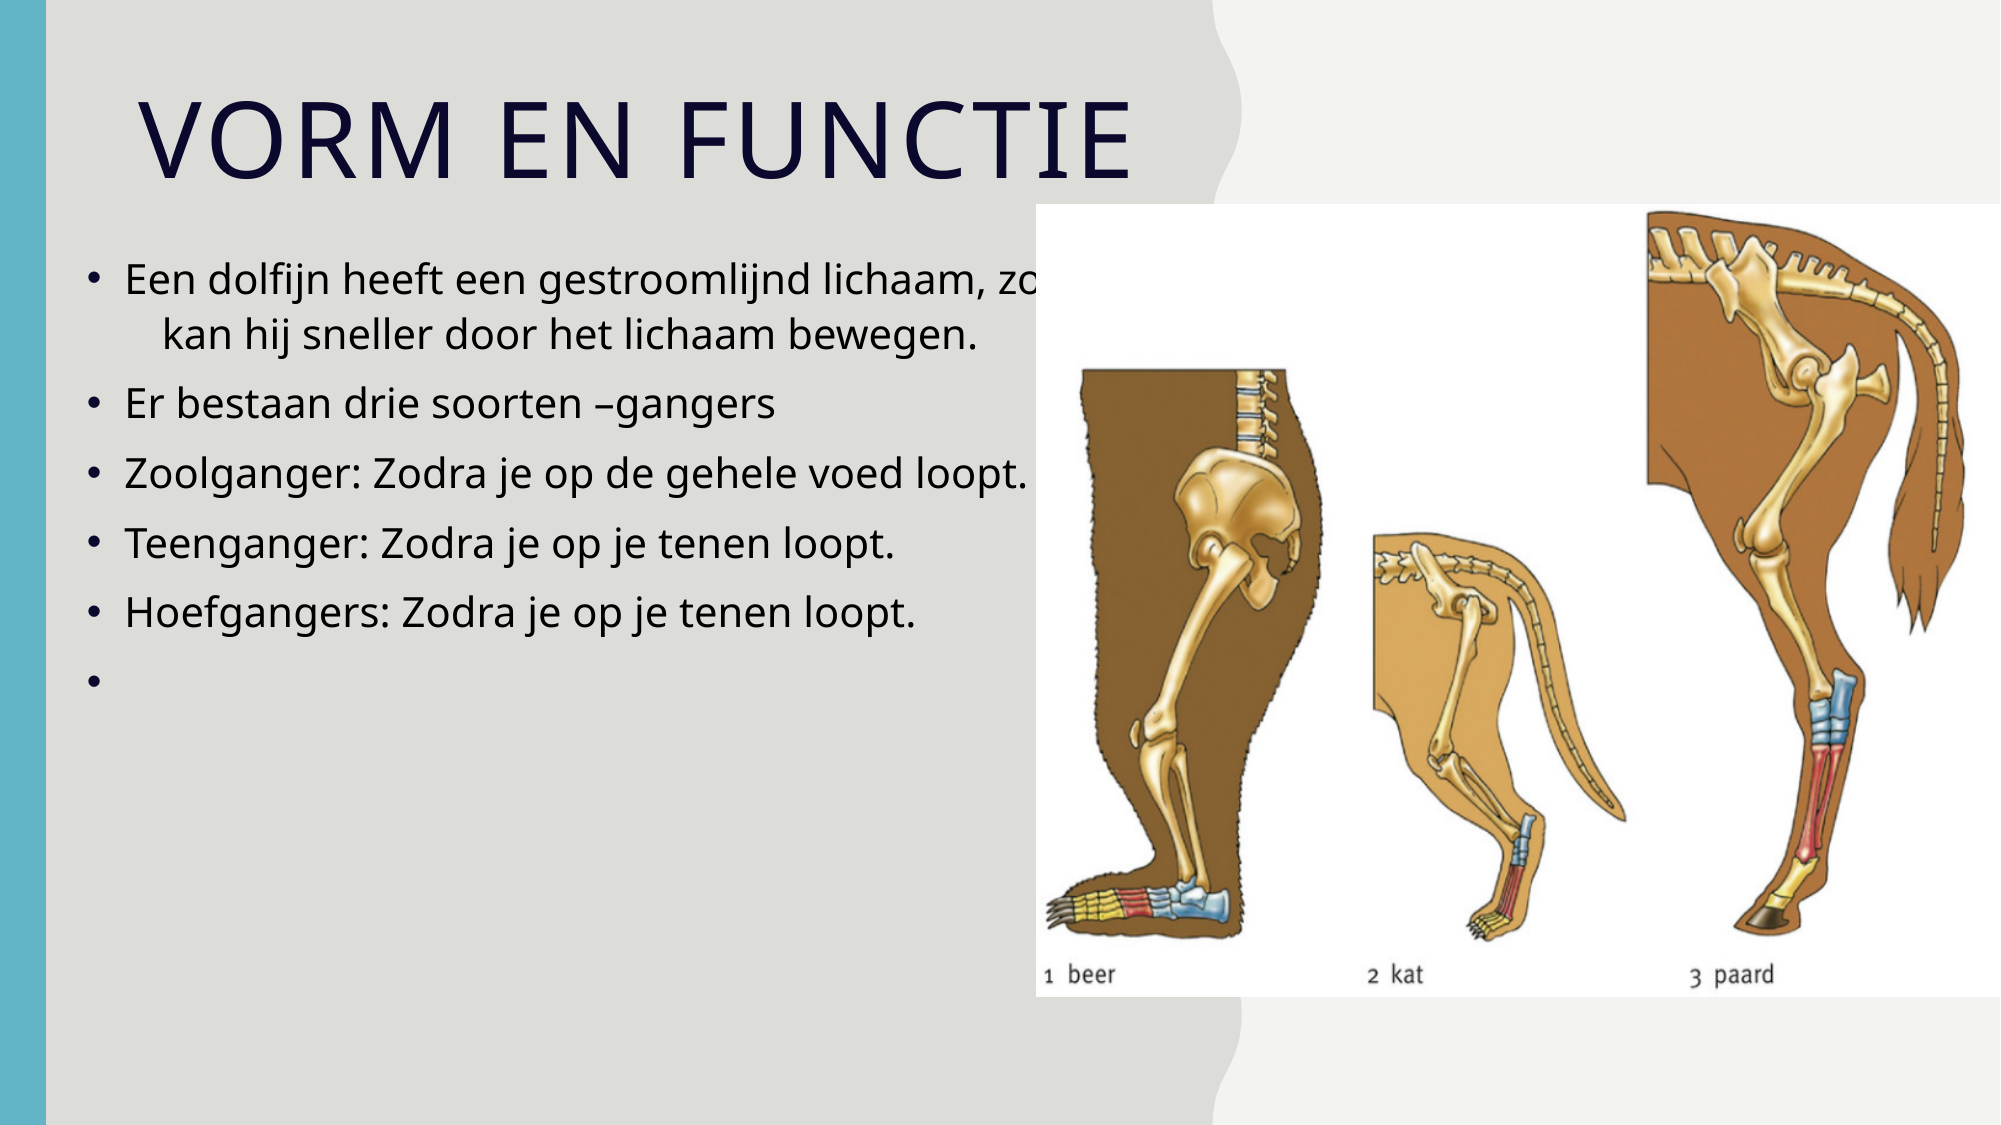

# Vorm en functie
Een dolfijn heeft een gestroomlijnd lichaam, zo kan hij sneller door het lichaam bewegen.
Er bestaan drie soorten –gangers
Zoolganger: Zodra je op de gehele voed loopt.
Teenganger: Zodra je op je tenen loopt.
Hoefgangers: Zodra je op je tenen loopt.